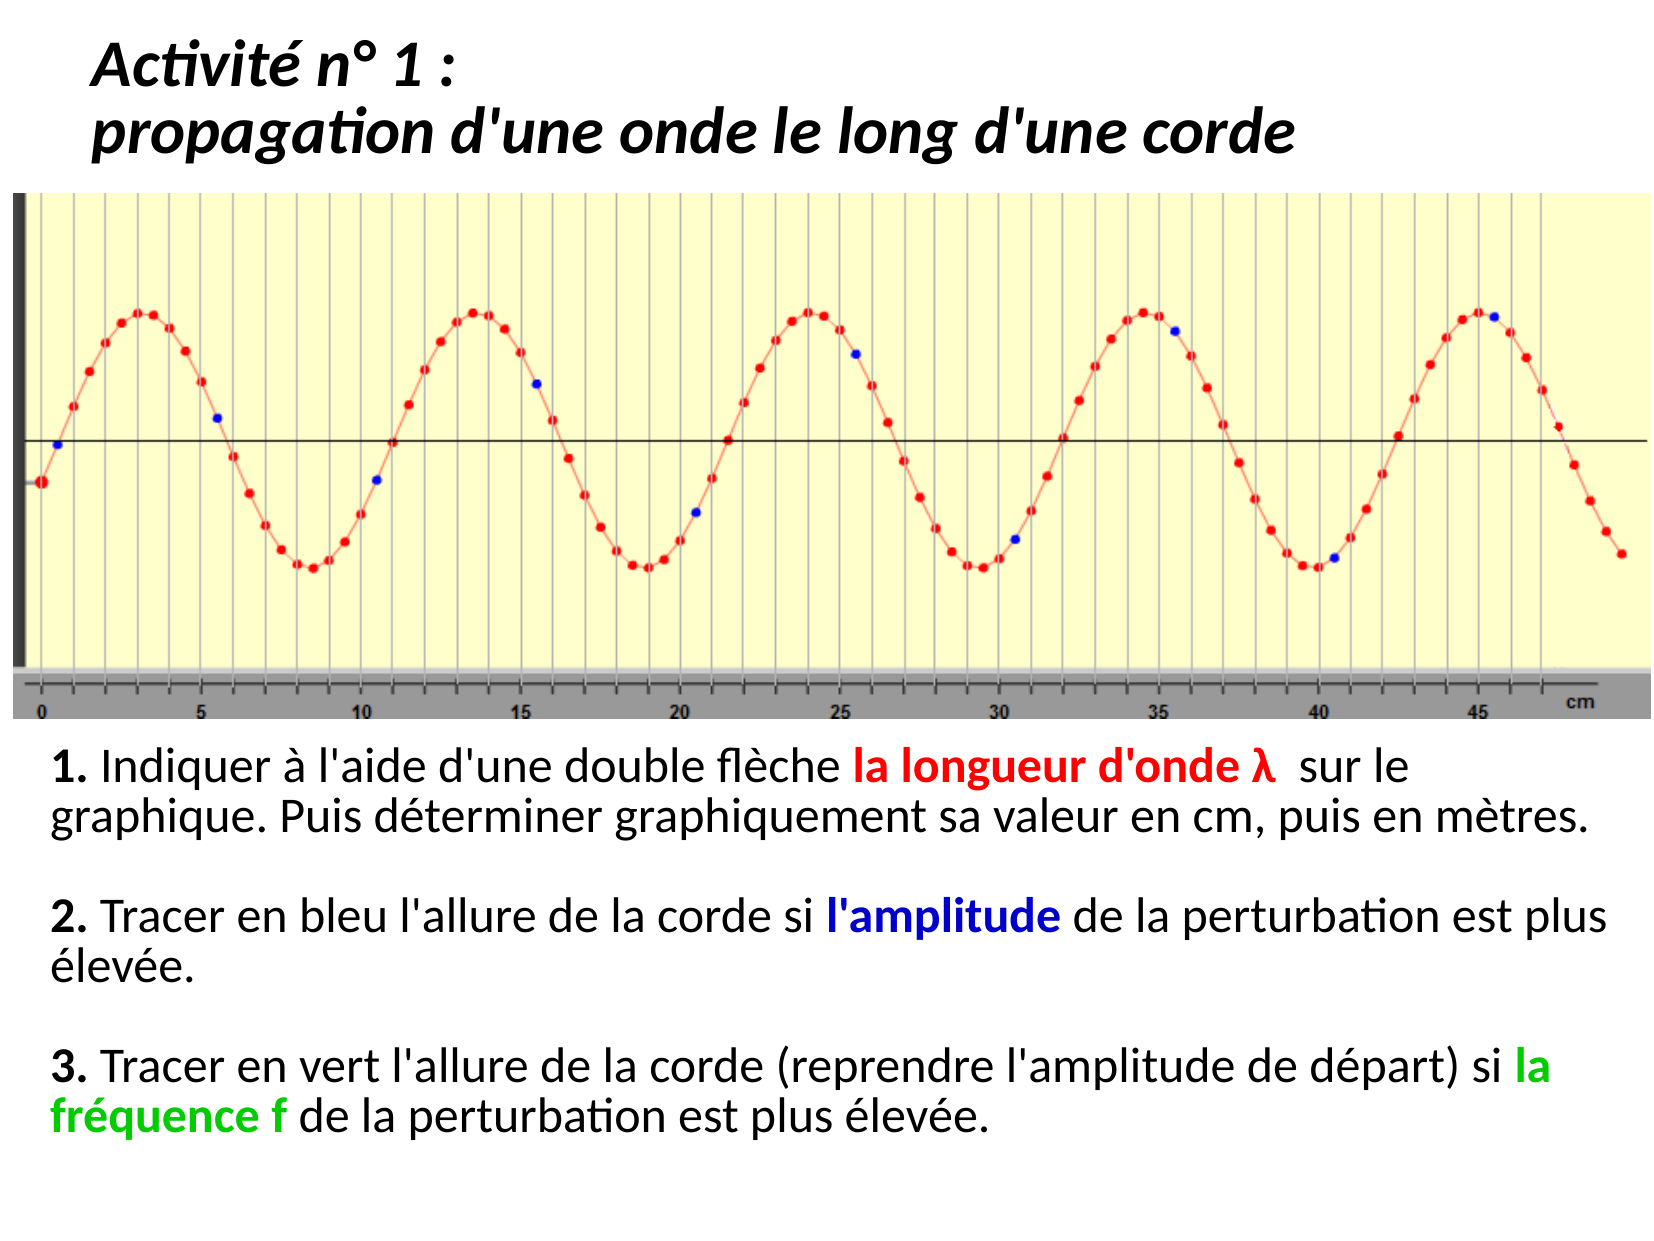

Activité n° 1 :
propagation d'une onde le long d'une corde
1. Indiquer à l'aide d'une double flèche la longueur d'onde λ sur le graphique. Puis déterminer graphiquement sa valeur en cm, puis en mètres.
2. Tracer en bleu l'allure de la corde si l'amplitude de la perturbation est plus élevée.
3. Tracer en vert l'allure de la corde (reprendre l'amplitude de départ) si la fréquence f de la perturbation est plus élevée.